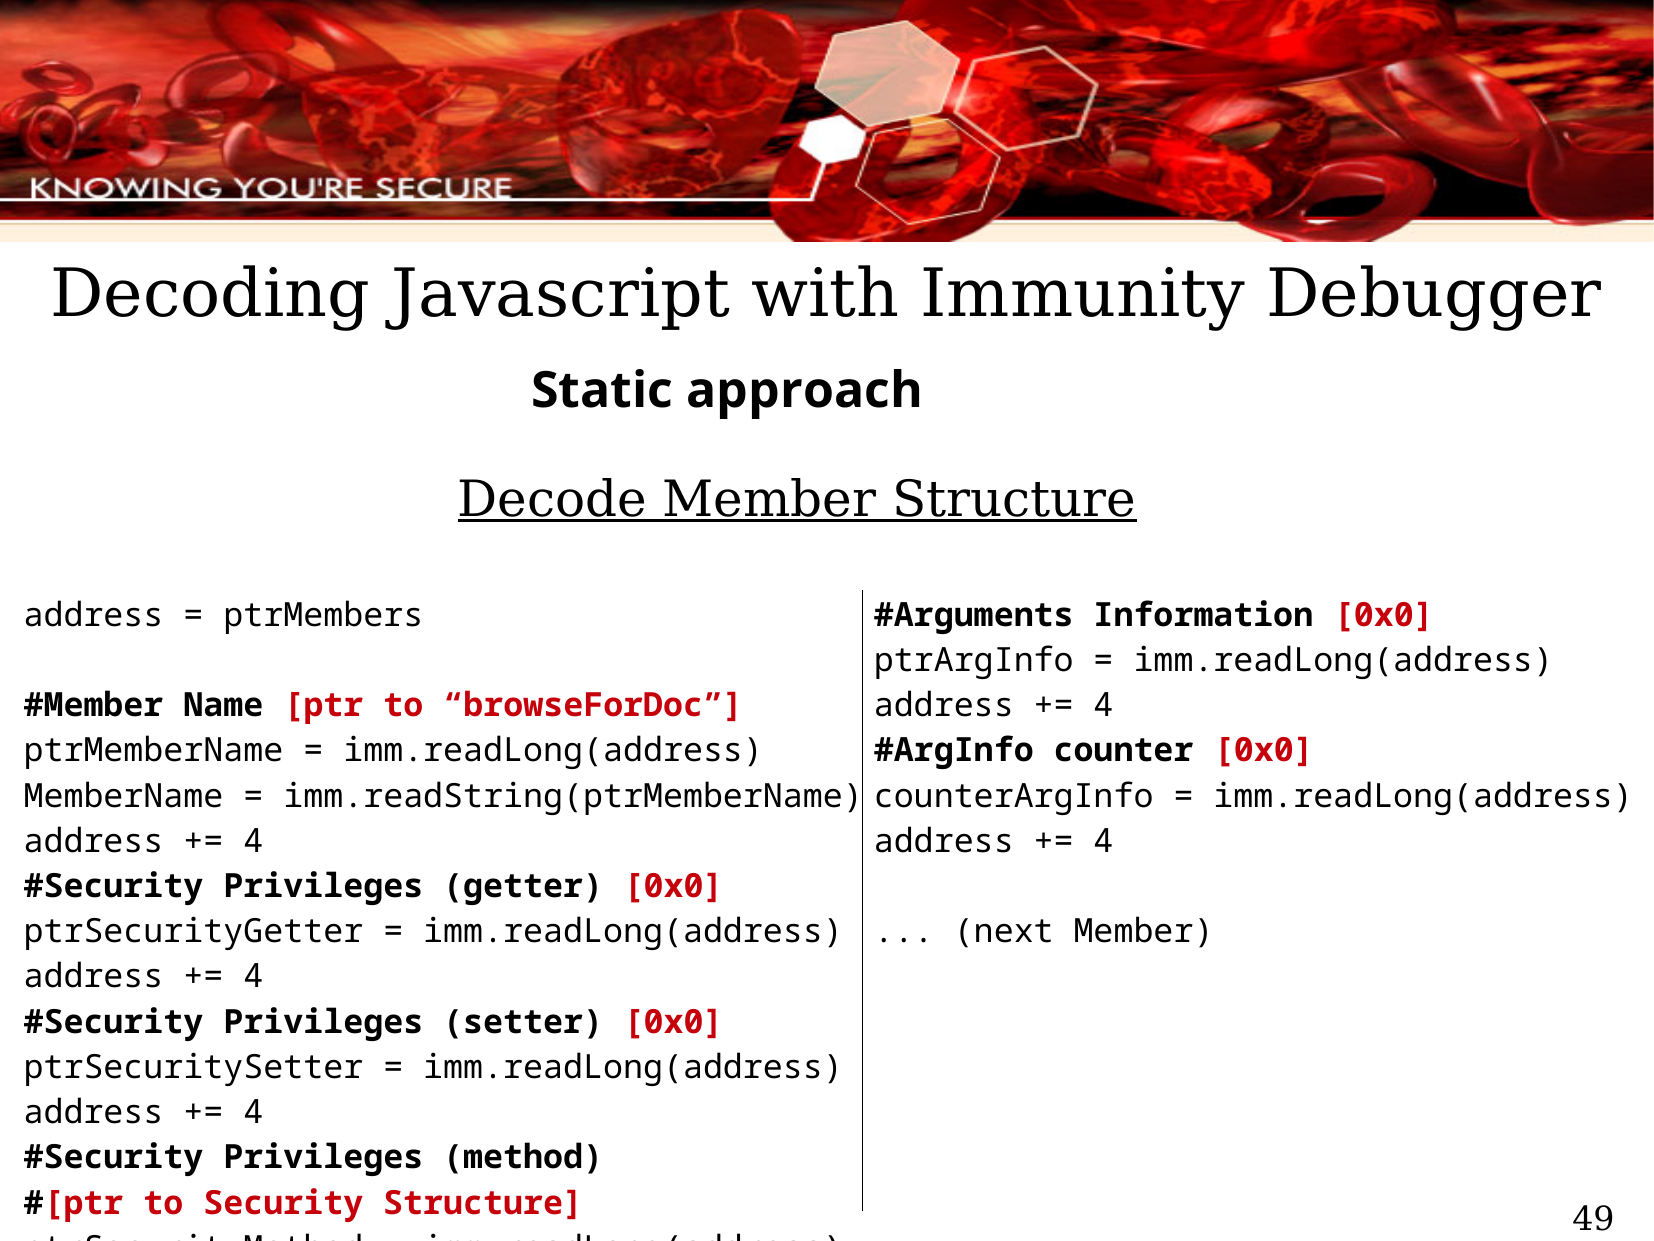

# Decoding Javascript with Immunity Debugger
Static approach
Decode Member Structure
address = ptrMembers
#Member Name [ptr to “browseForDoc”]
ptrMemberName = imm.readLong(address)
MemberName = imm.readString(ptrMemberName)
address += 4
#Security Privileges (getter) [0x0]
ptrSecurityGetter = imm.readLong(address)
address += 4
#Security Privileges (setter) [0x0]
ptrSecuritySetter = imm.readLong(address)
address += 4
#Security Privileges (method)
#[ptr to Security Structure]
ptrSecurityMethod = imm.readLong(address)
address += 4
#Arguments Information [0x0]
ptrArgInfo = imm.readLong(address)
address += 4
#ArgInfo counter [0x0]
counterArgInfo = imm.readLong(address)
address += 4
... (next Member)